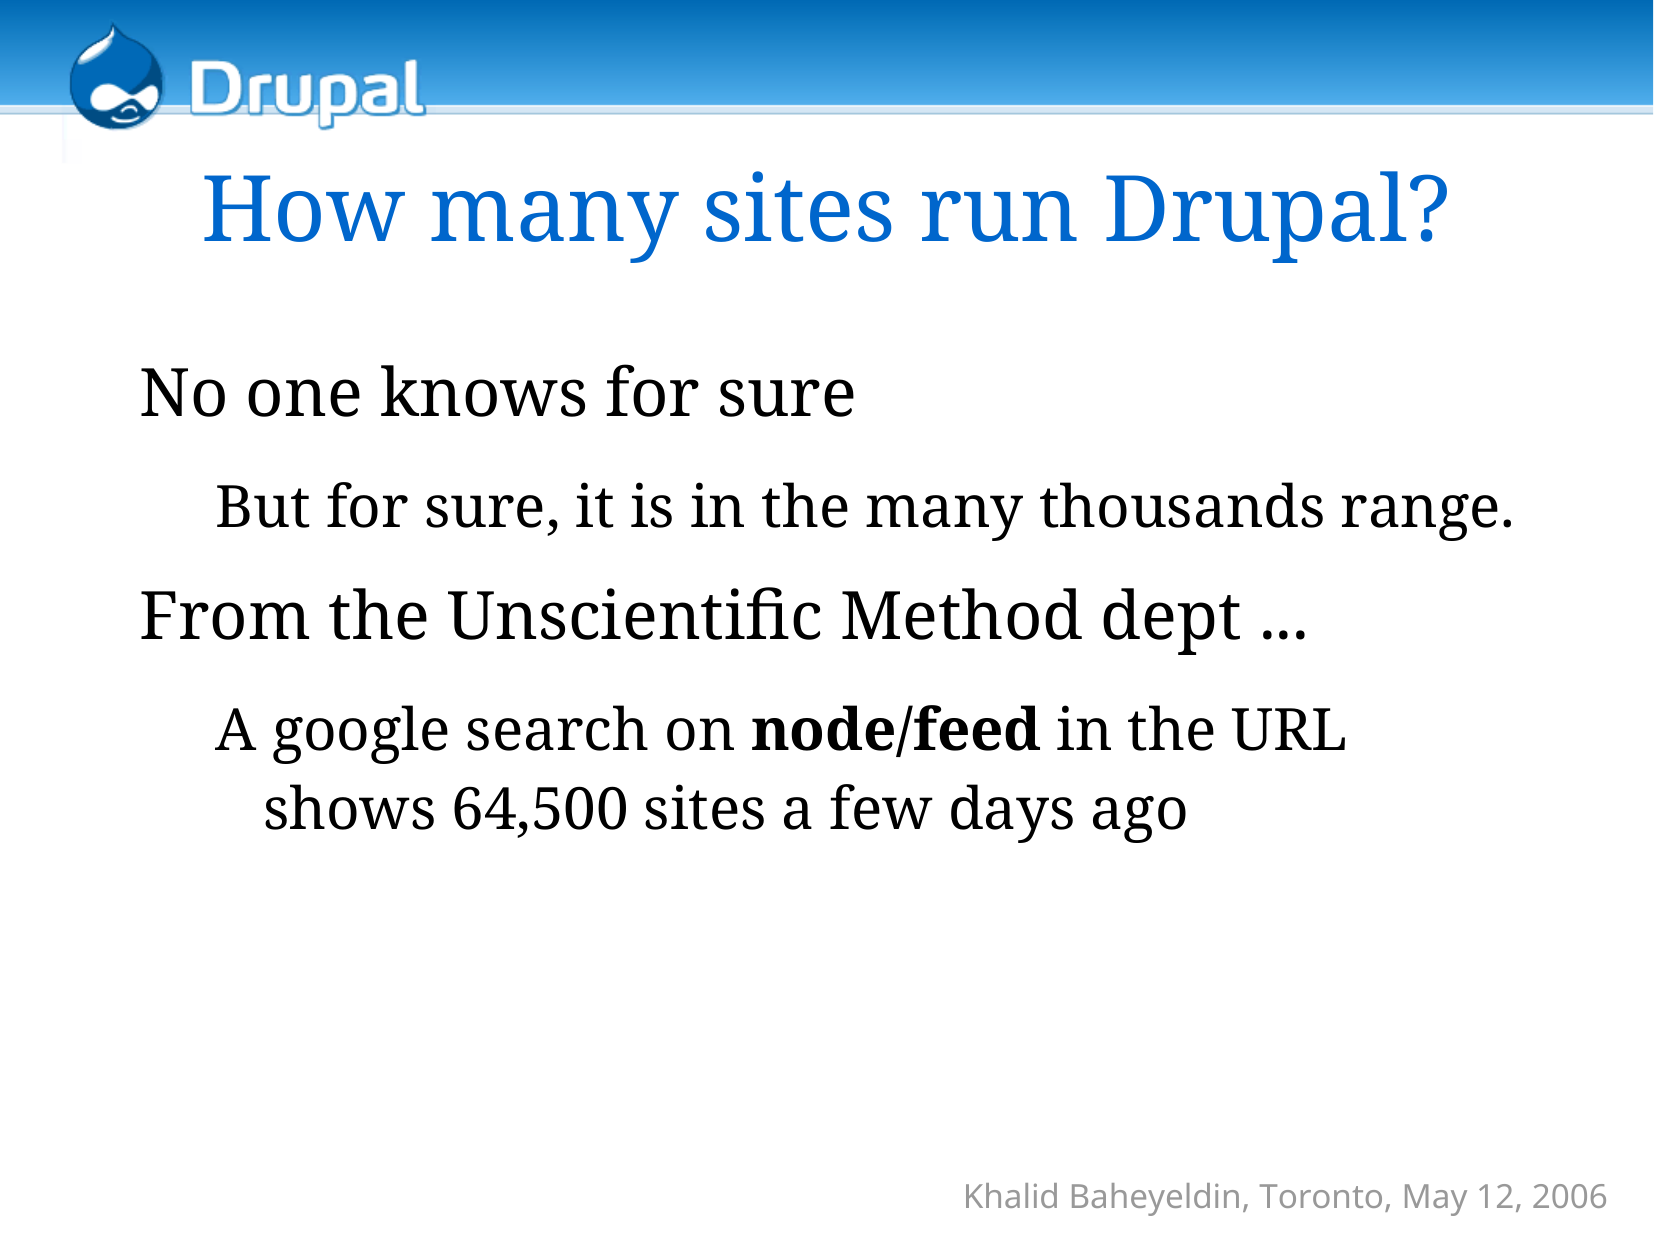

# How many sites run Drupal?
No one knows for sure
But for sure, it is in the many thousands range.
From the Unscientific Method dept ...
A google search on node/feed in the URL shows 64,500 sites a few days ago